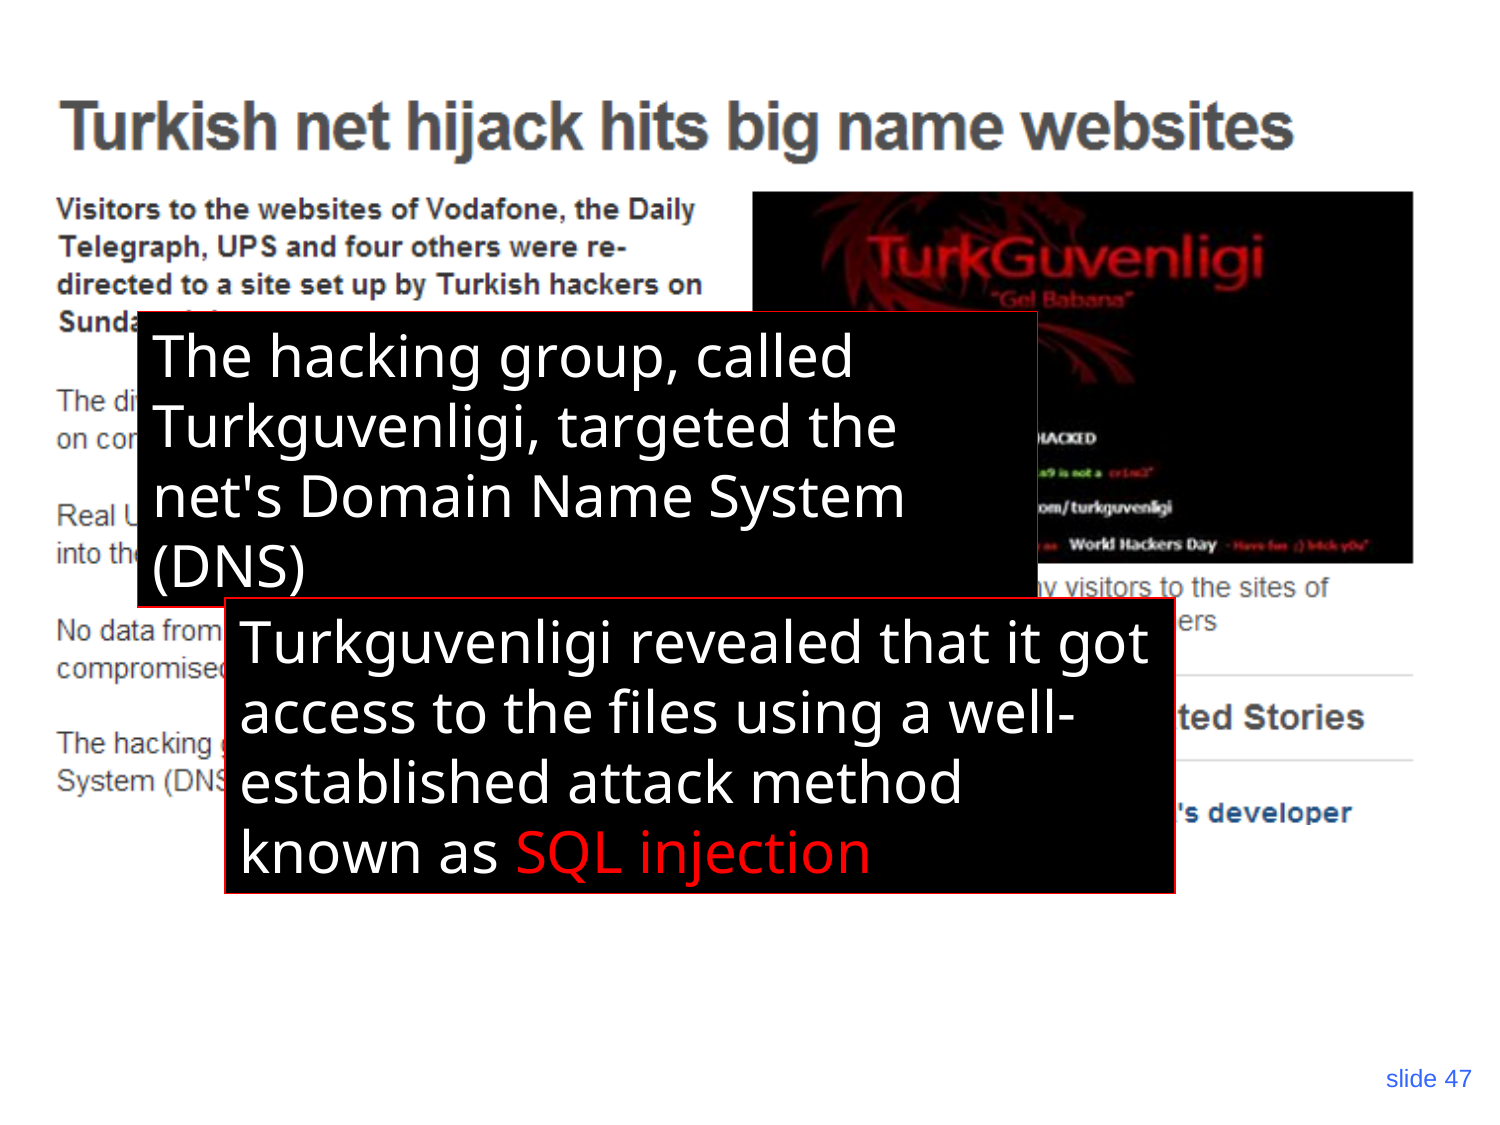

The hacking group, called Turkguvenligi, targeted the net's Domain Name System (DNS)
Turkguvenligi revealed that it got access to the files using a well-established attack method known as SQL injection
slide